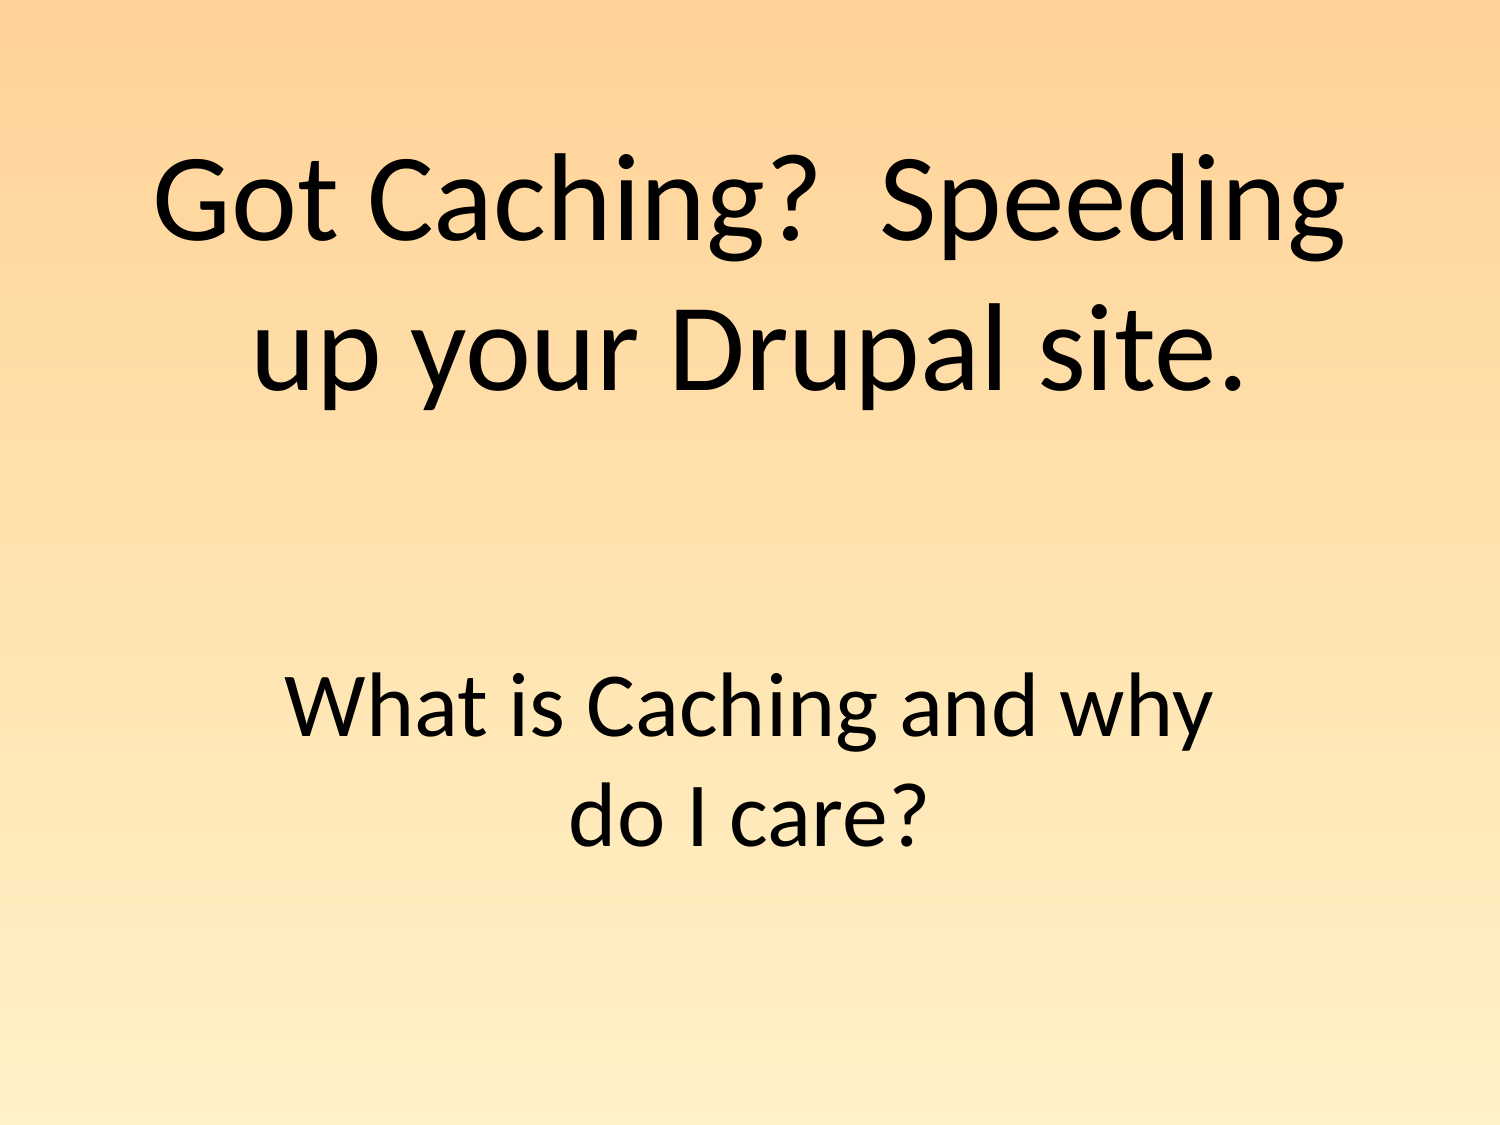

# Got Caching? Speeding up your Drupal site.
What is Caching and why do I care?